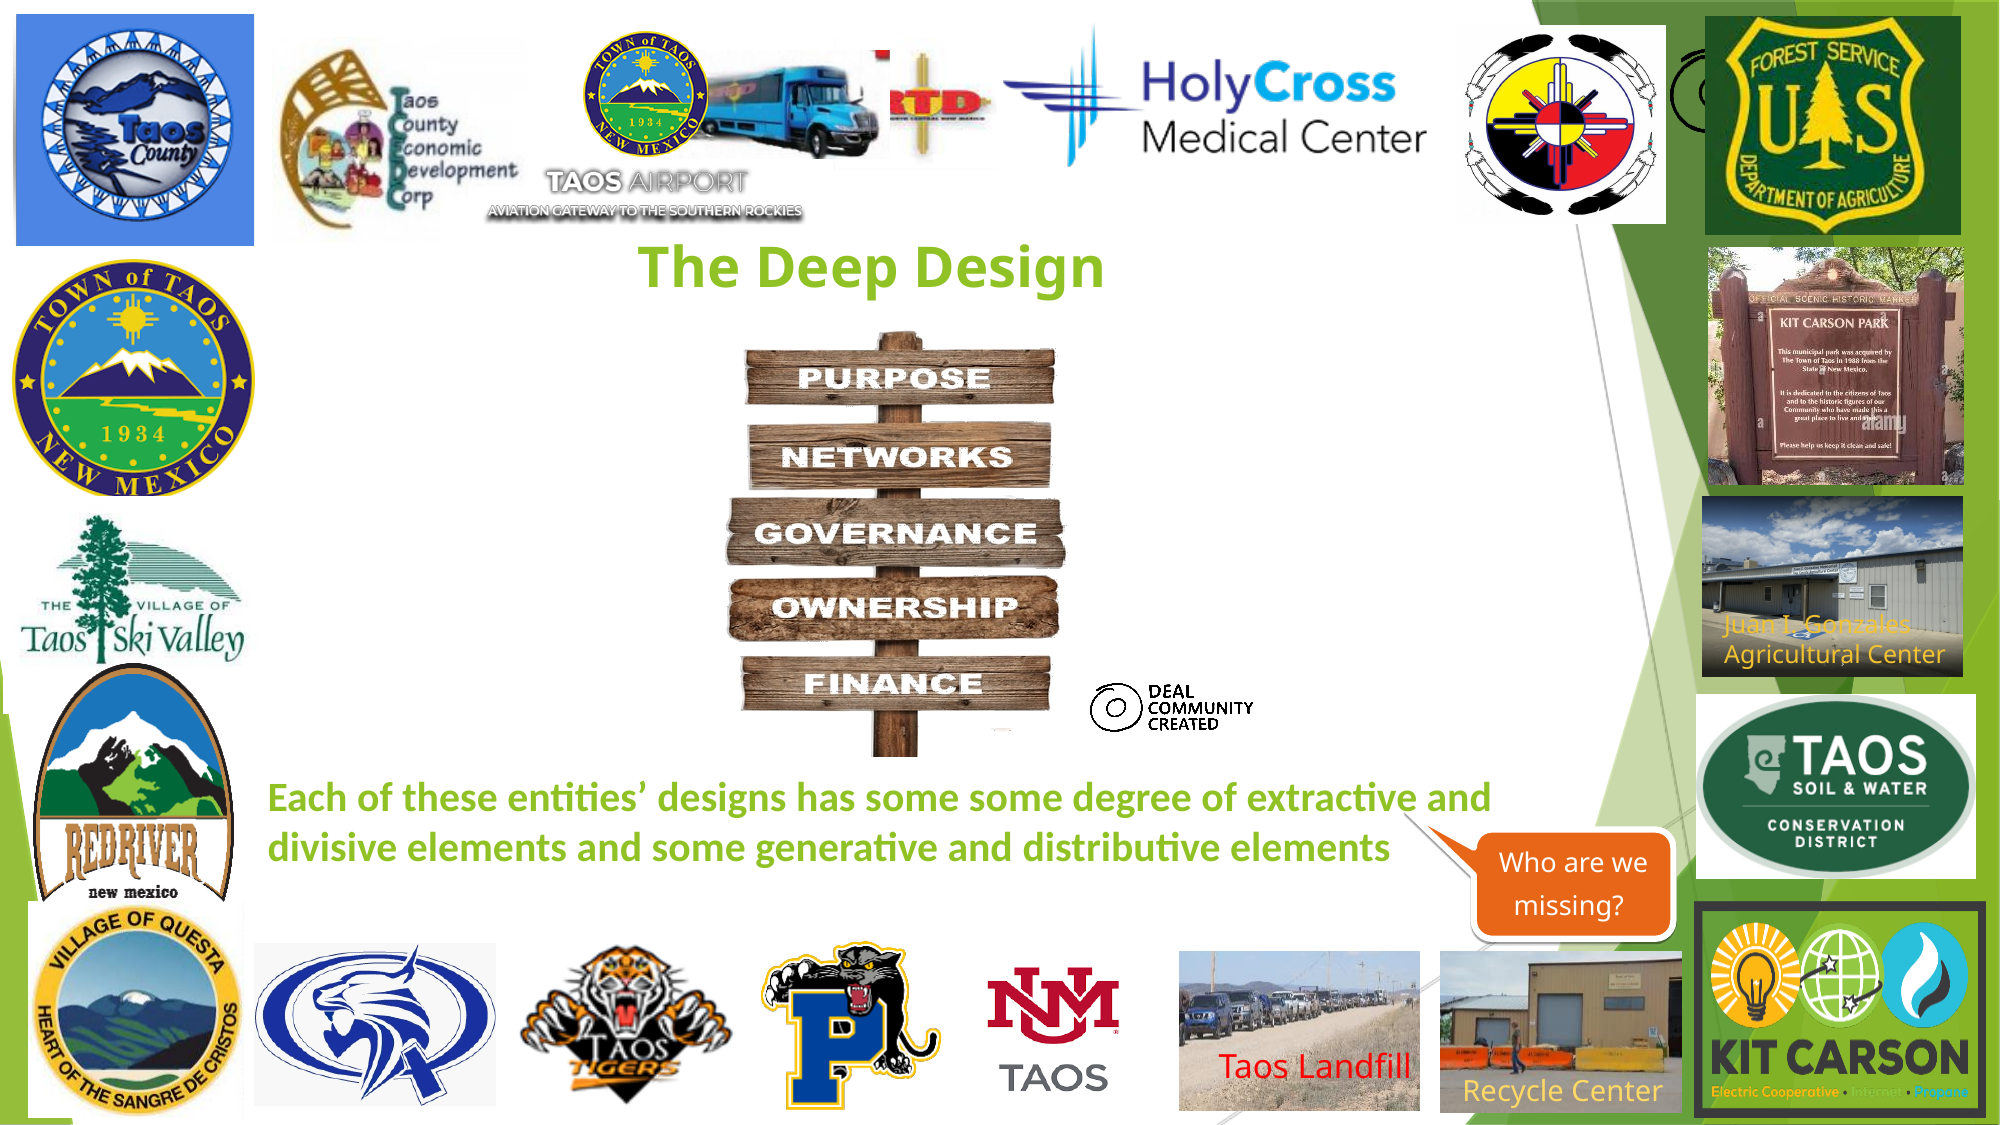

The Deep Design
Juan I. Gonzales Agricultural Center
Each of these entities’ designs has some some degree of extractive and divisive elements and some generative and distributive elements
Who are we missing?
Taos Landfill
Recycle Center